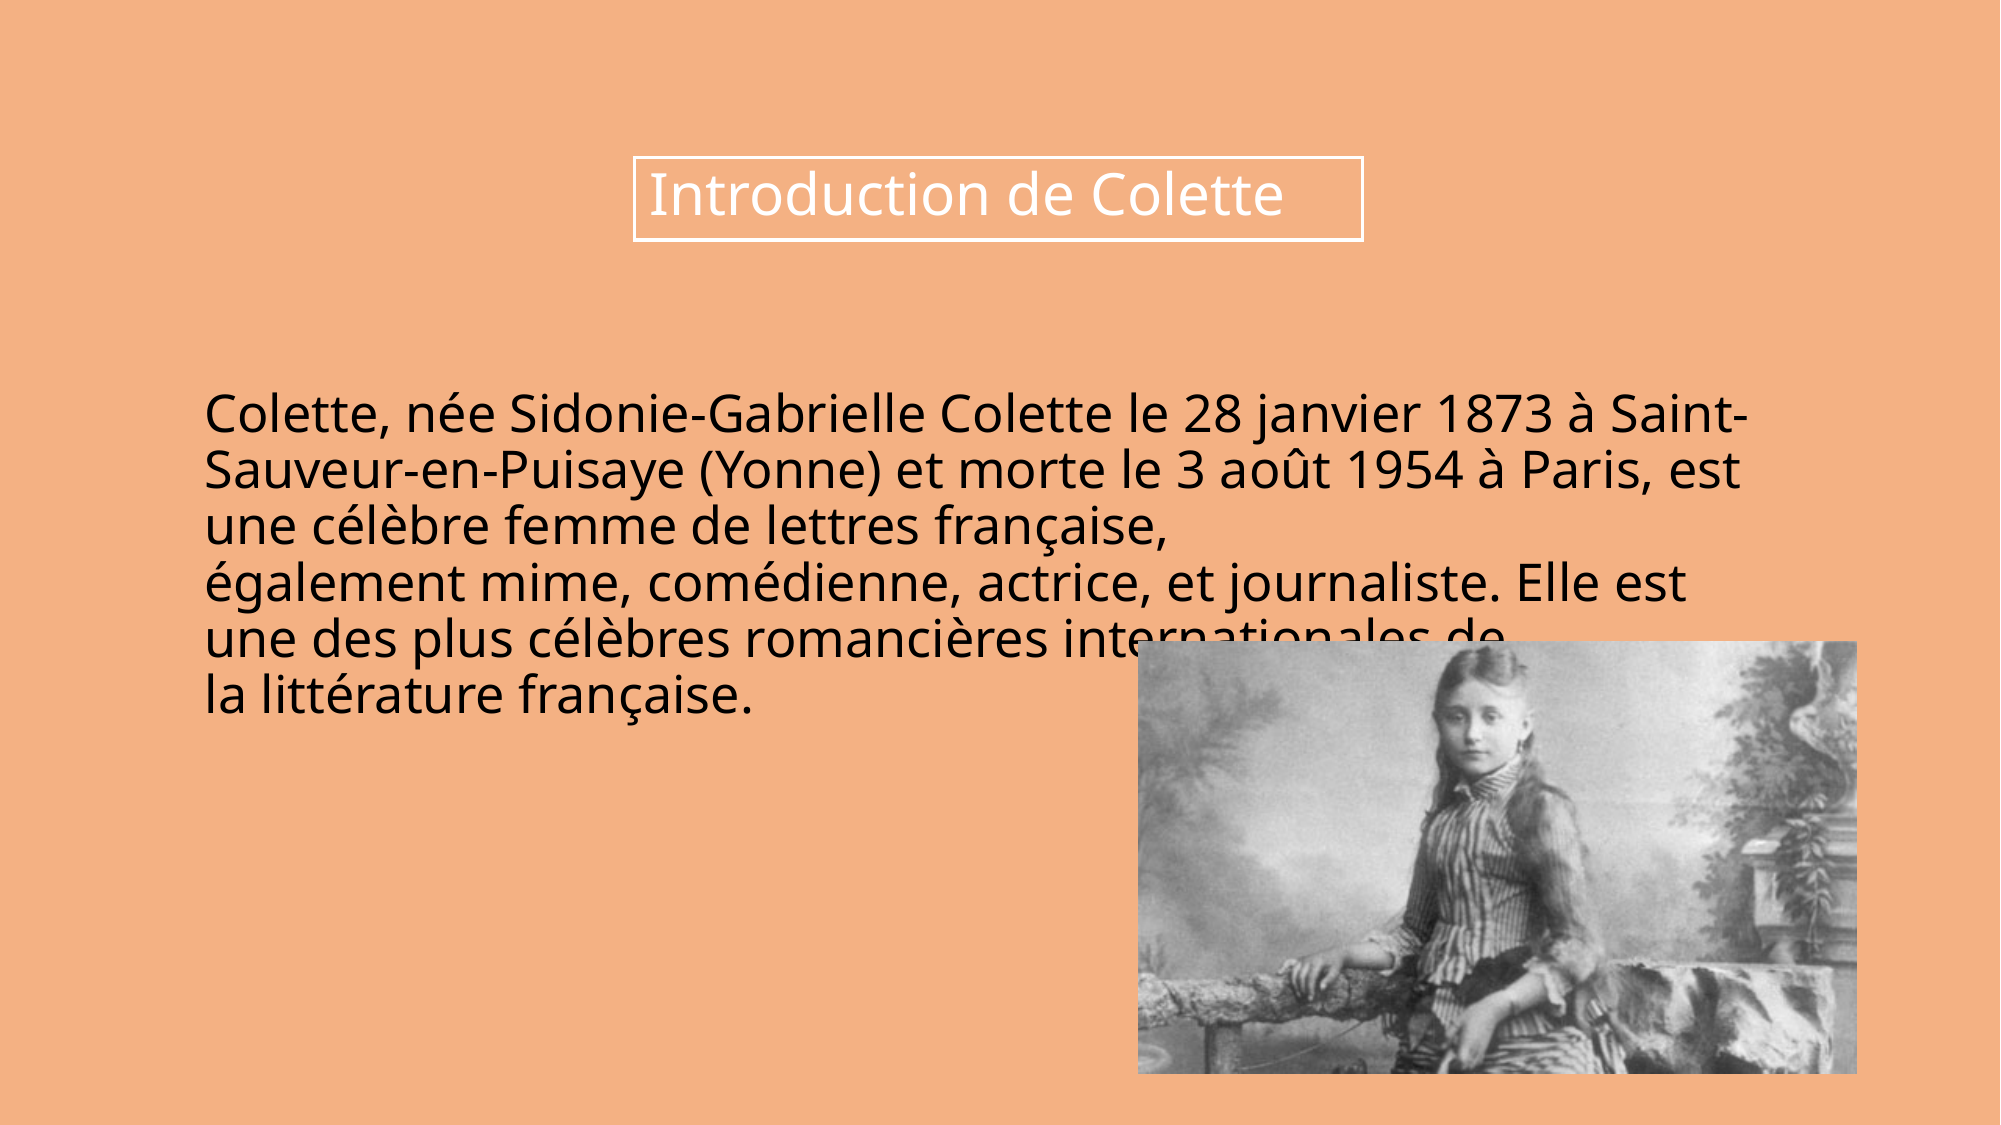

# Introduction de Colette
Colette, née Sidonie-Gabrielle Colette le 28 janvier 1873 à Saint-Sauveur-en-Puisaye (Yonne) et morte le 3 août 1954 à Paris, est une célèbre femme de lettres française, également mime, comédienne, actrice, et journaliste. Elle est une des plus célèbres romancières internationales de la littérature française.